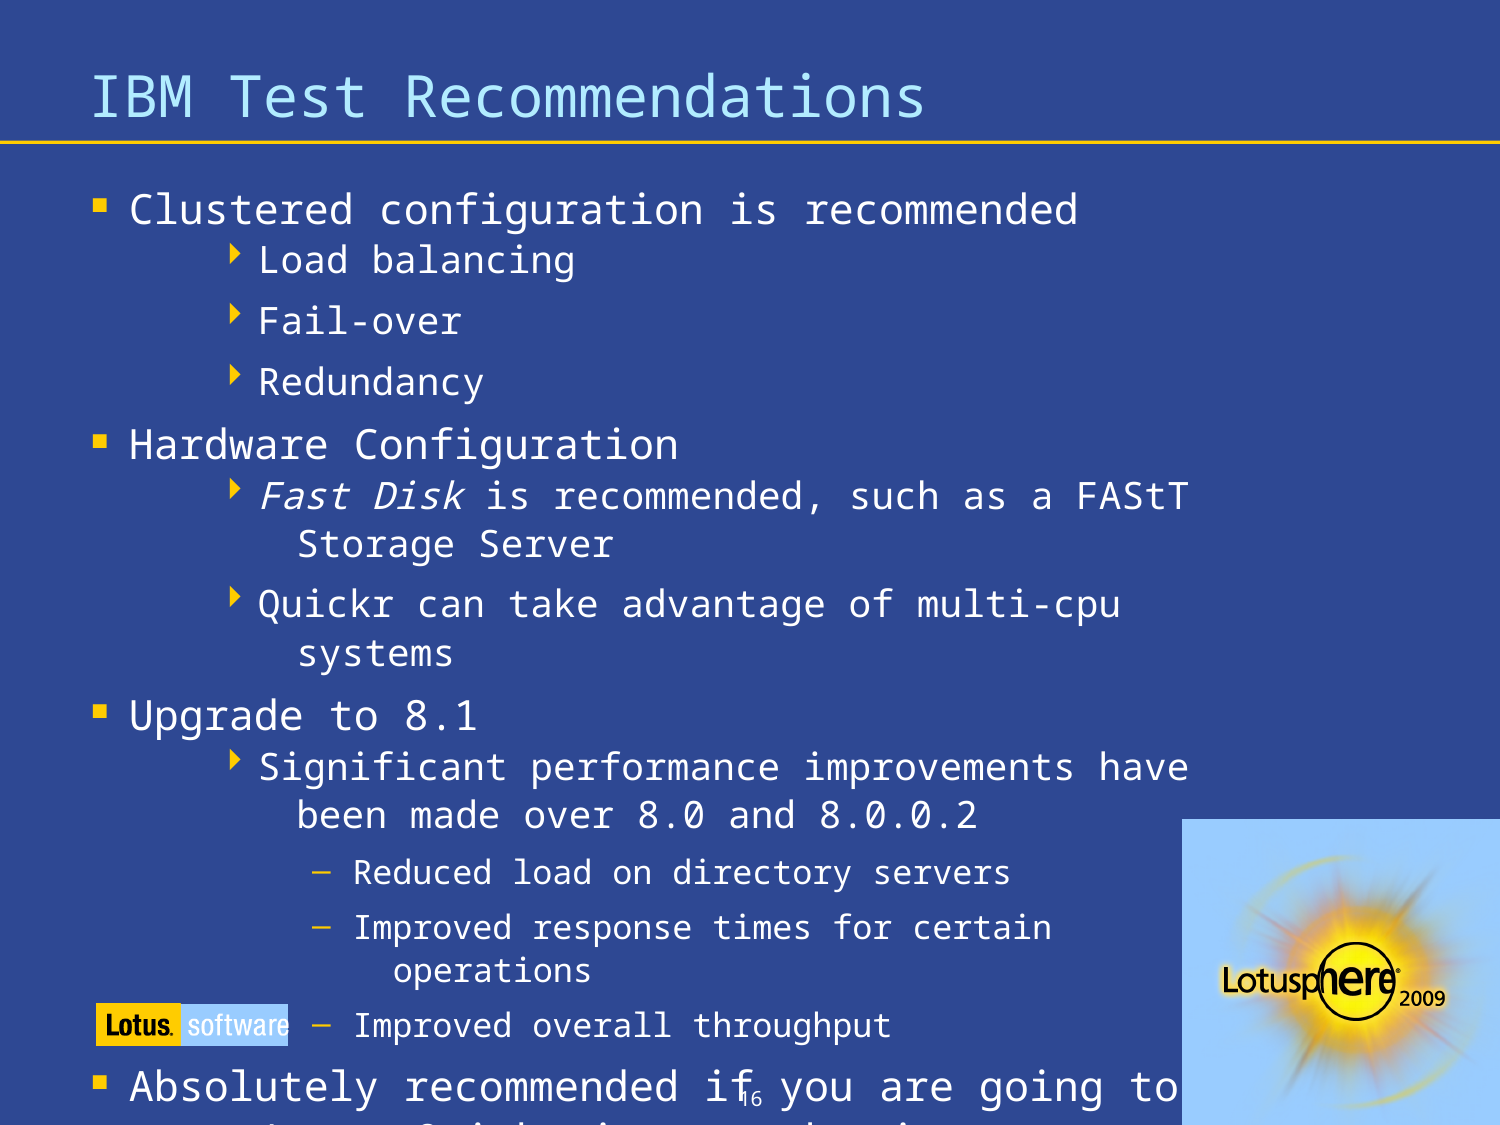

# IBM Test Recommendations
Clustered configuration is recommended
Load balancing
Fail-over
Redundancy
Hardware Configuration
Fast Disk is recommended, such as a FAStT Storage Server
Quickr can take advantage of multi-cpu systems
Upgrade to 8.1
Significant performance improvements have been made over 8.0 and 8.0.0.2
Reduced load on directory servers
Improved response times for certain operations
Improved overall throughput
Absolutely recommended if you are going to put Lotus Quickr into production
16